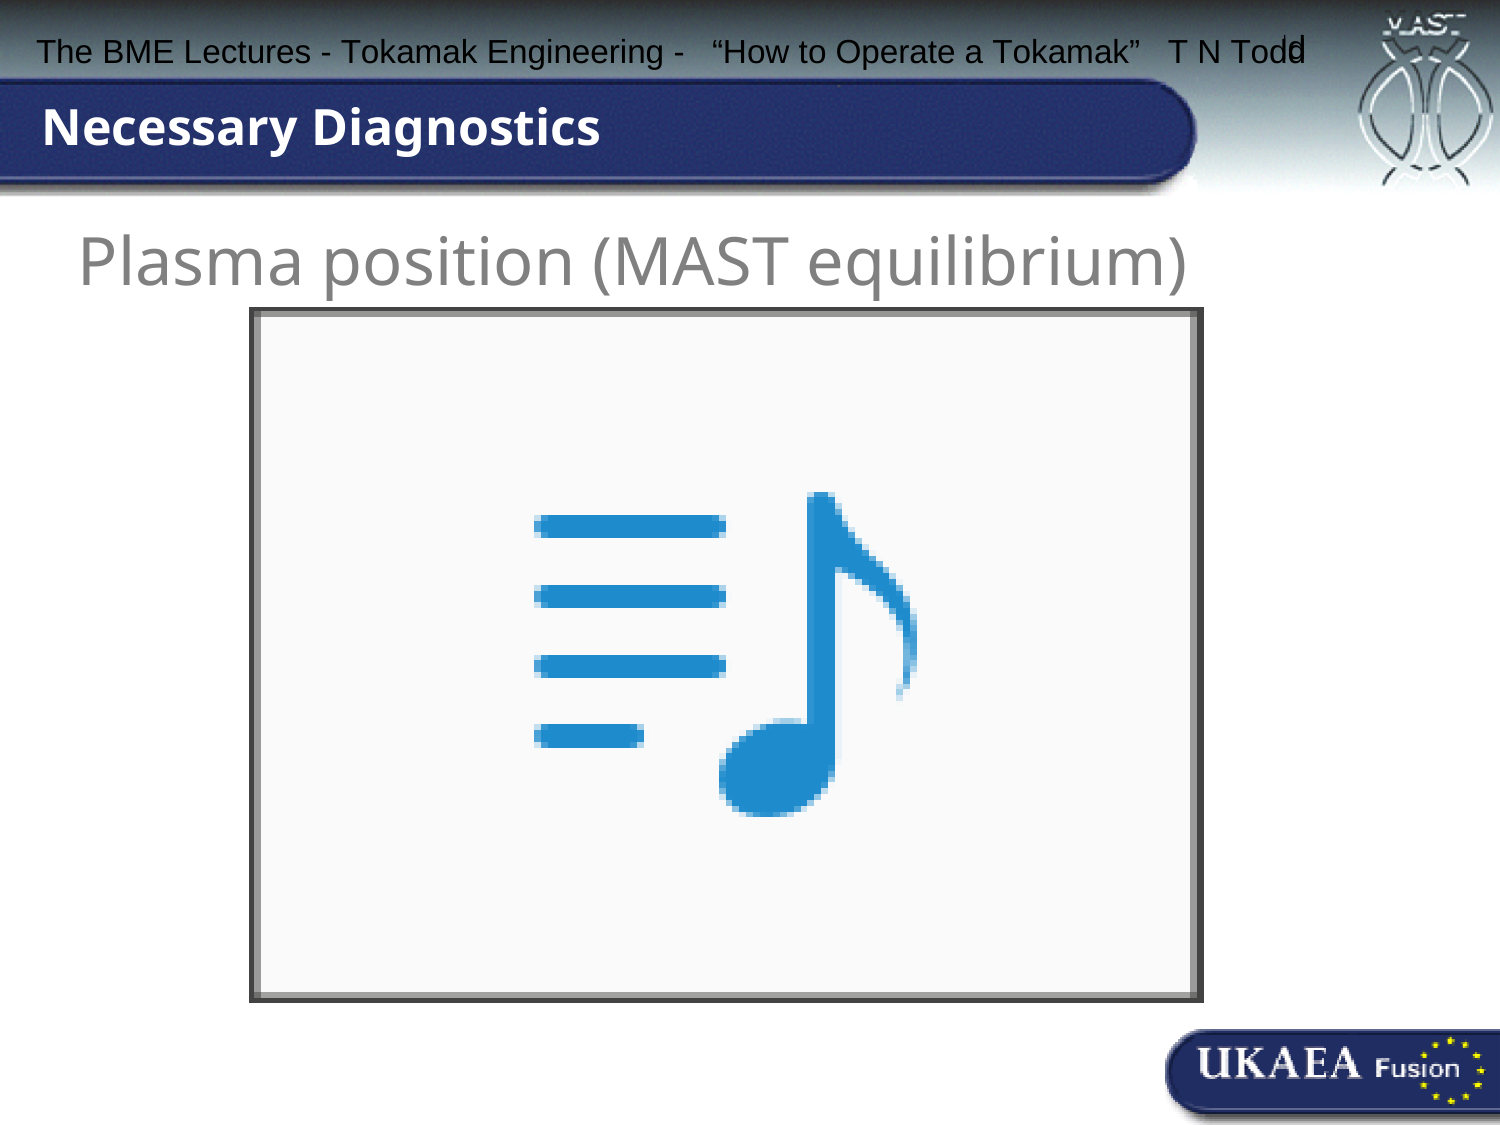

Necessary Diagnostics
The BME Lectures - Tokamak Engineering - “How to Operate a Tokamak” T N Todd
The BME Lectures - Tokamak Engineering - “How to Operate a Tokamak” T N Todd
Necessary Diagnostics
Plasma position (MAST equilibrium)